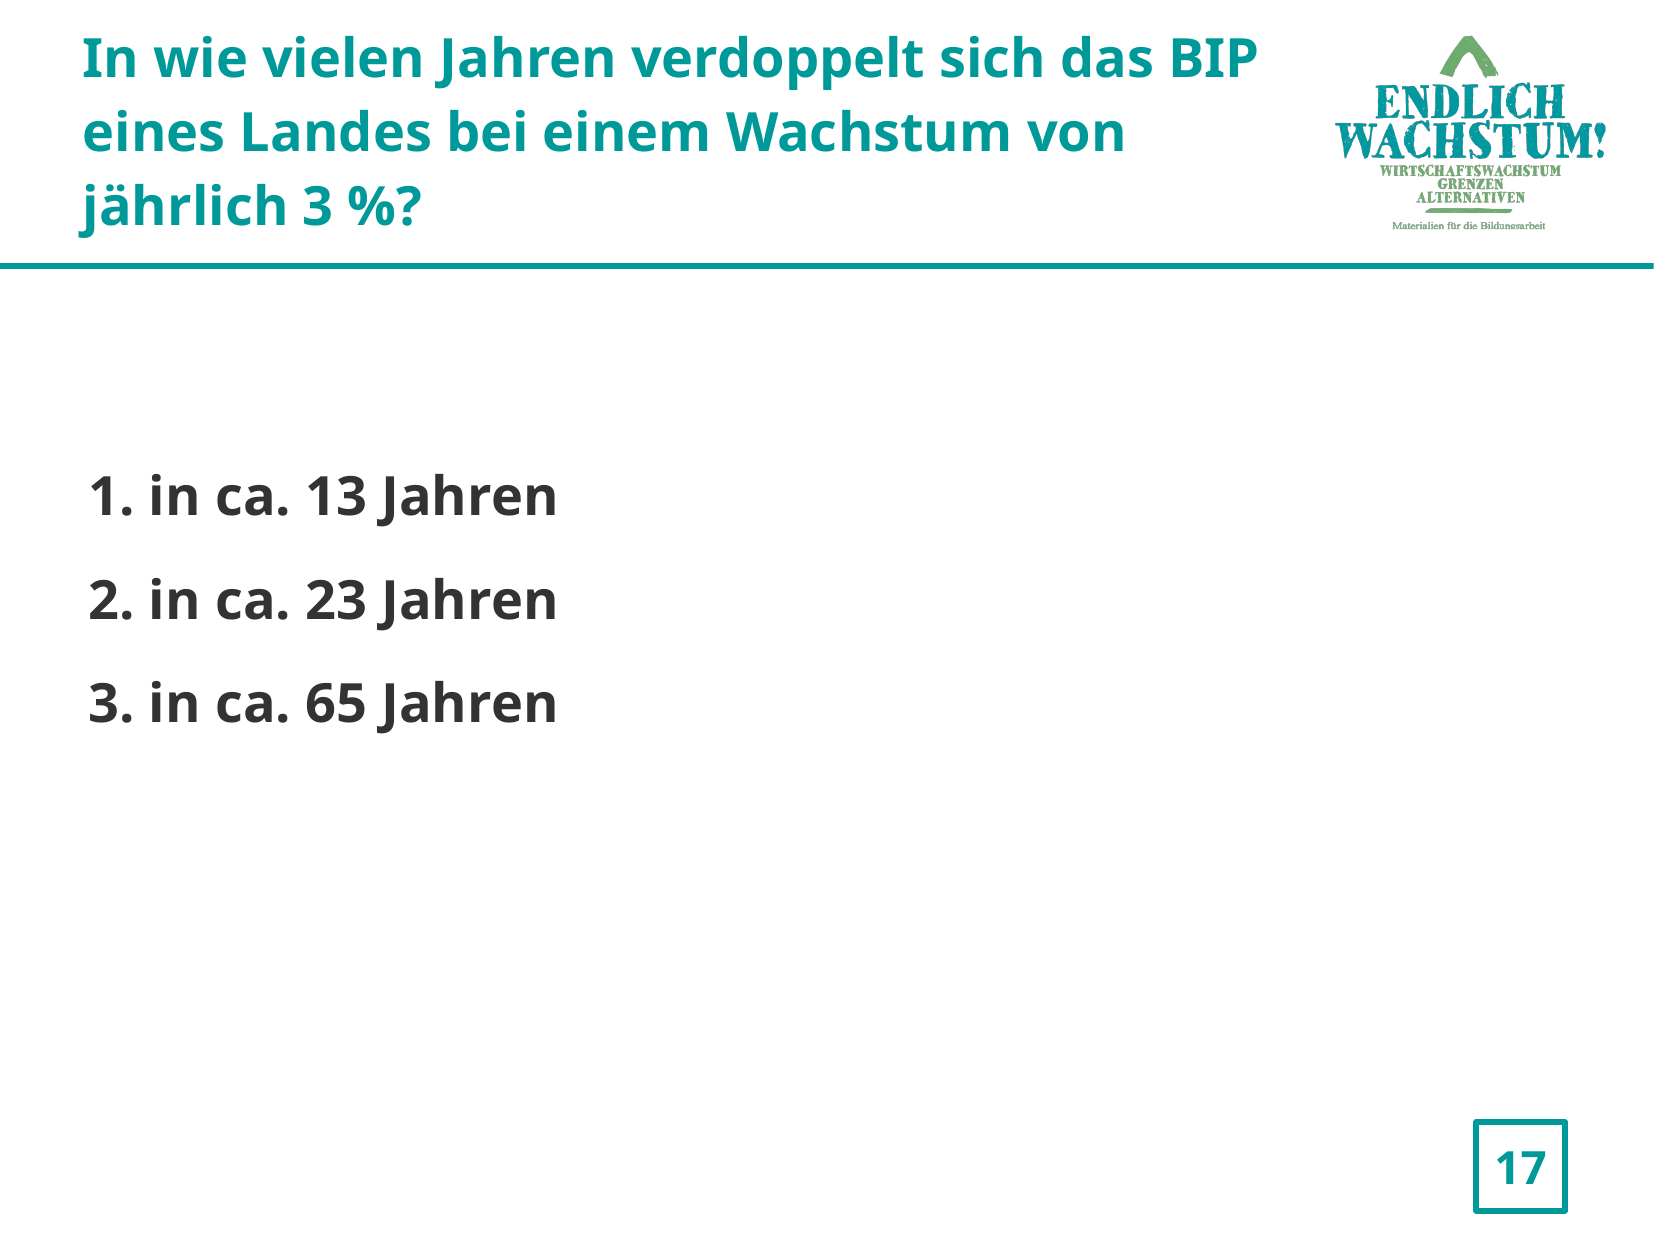

# In wie vielen Jahren verdoppelt sich das BIP eines Landes bei einem Wachstum von jährlich 3 %?
1. in ca. 13 Jahren
2. in ca. 23 Jahren
3. in ca. 65 Jahren
17